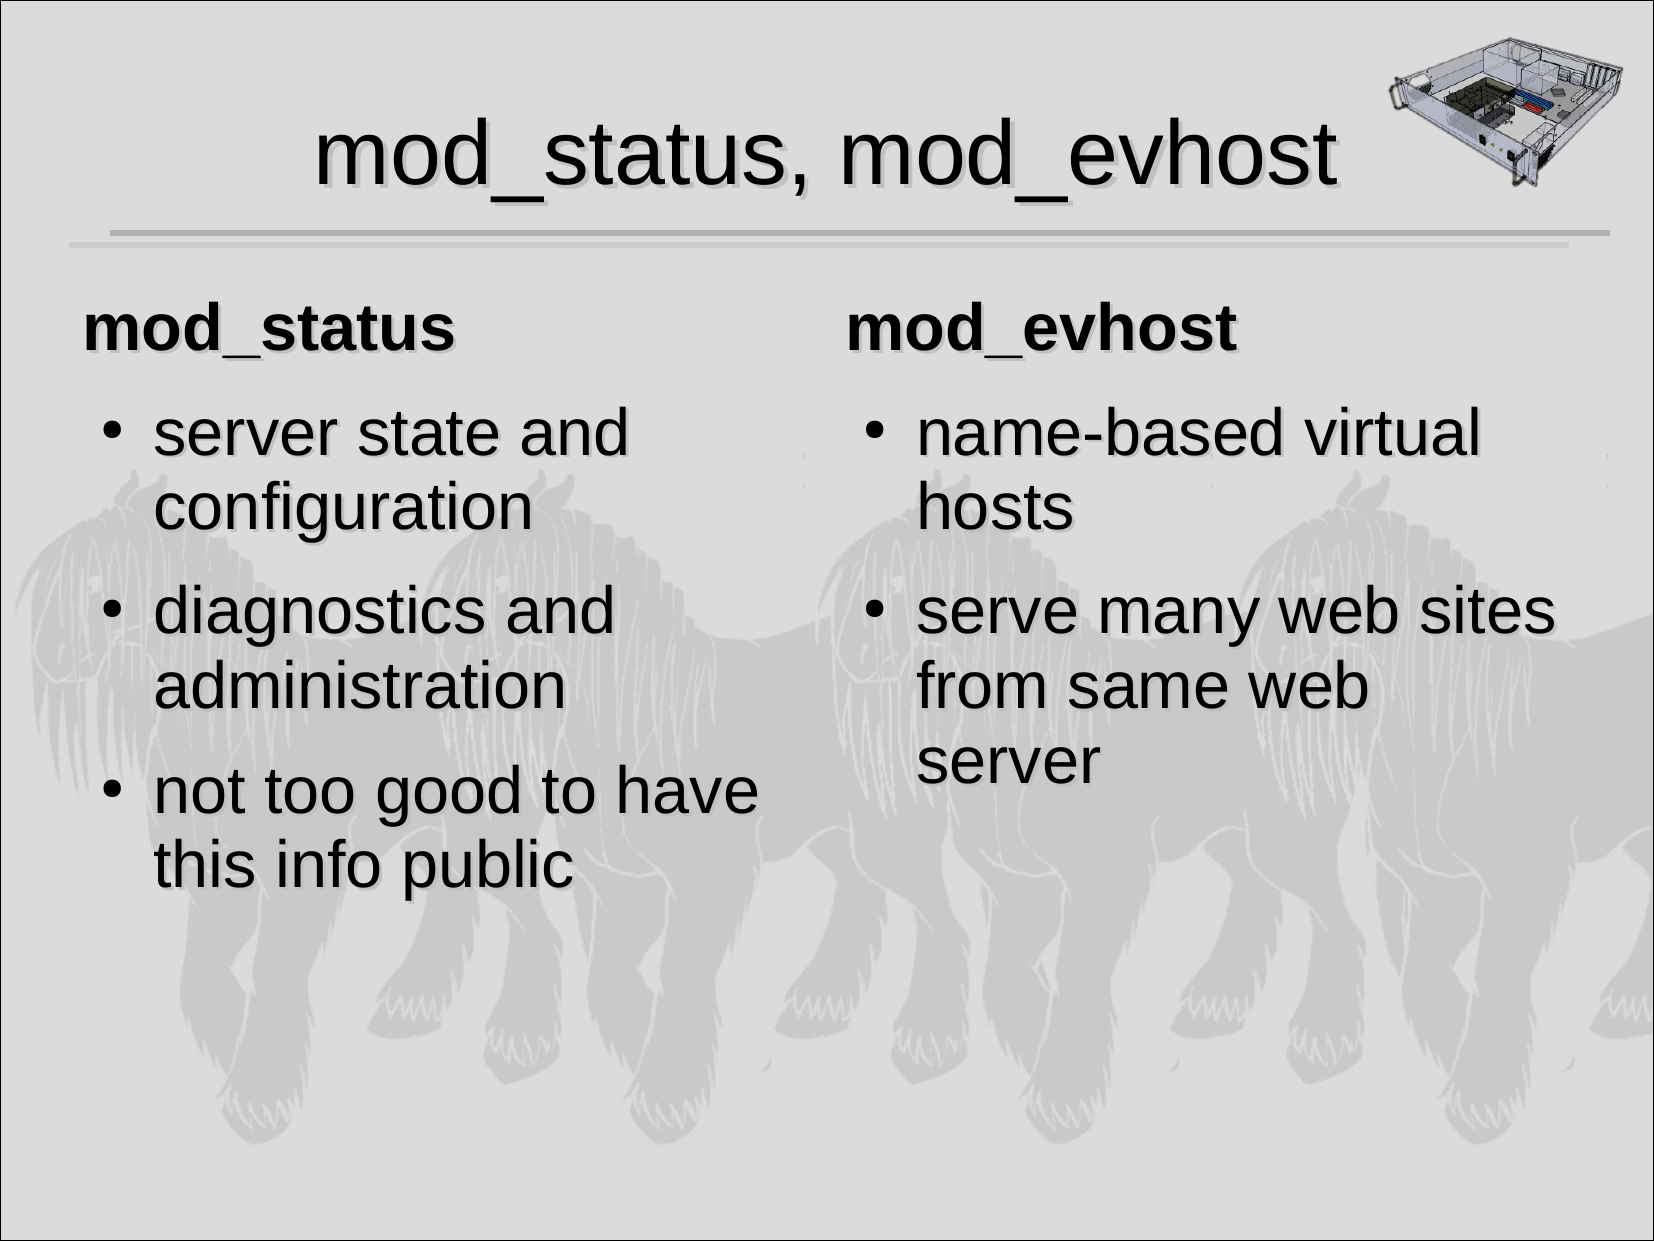

# mod_status, mod_evhost
mod_status
server state and configuration
diagnostics and administration
not too good to have this info public
mod_evhost
name-based virtual hosts
serve many web sites from same web server